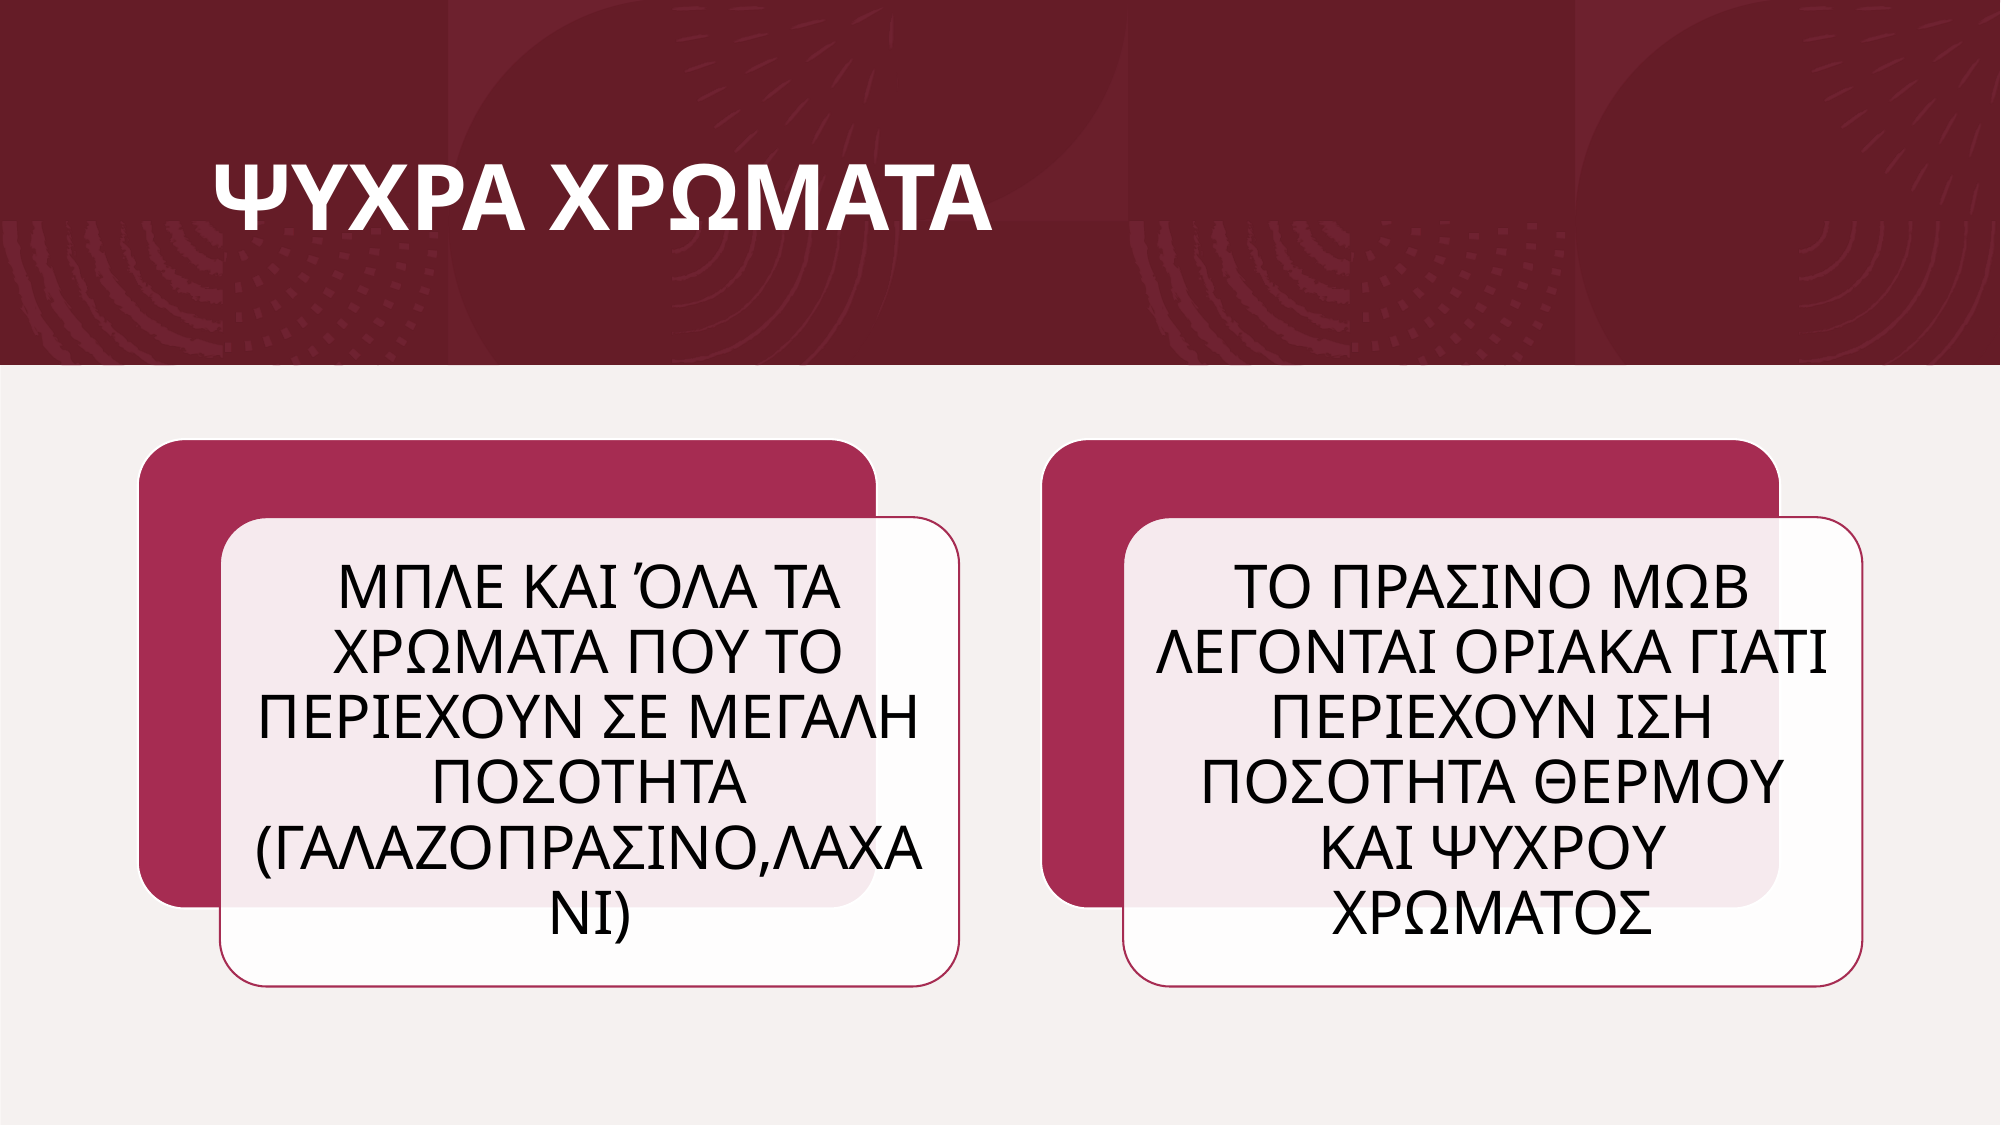

# ΨΥΧΡΑ ΧΡΩΜΑΤΑ
ΜΠΛΕ ΚΑΙ ΌΛΑ ΤΑ ΧΡΩΜΑΤΑ ΠΟΥ ΤΟ ΠΕΡΙΕΧΟΥΝ ΣΕ ΜΕΓΑΛΗ ΠΟΣΟΤΗΤΑ (ΓΑΛΑΖΟΠΡΑΣΙΝΟ,ΛΑΧΑΝΙ)
ΤΟ ΠΡΑΣΙΝΟ ΜΩΒ ΛΕΓΟΝΤΑΙ ΟΡΙΑΚΑ ΓΙΑΤΙ ΠΕΡΙΕΧΟΥΝ ΙΣΗ ΠΟΣΟΤΗΤΑ ΘΕΡΜΟΥ ΚΑΙ ΨΥΧΡΟΥ ΧΡΩΜΑΤΟΣ